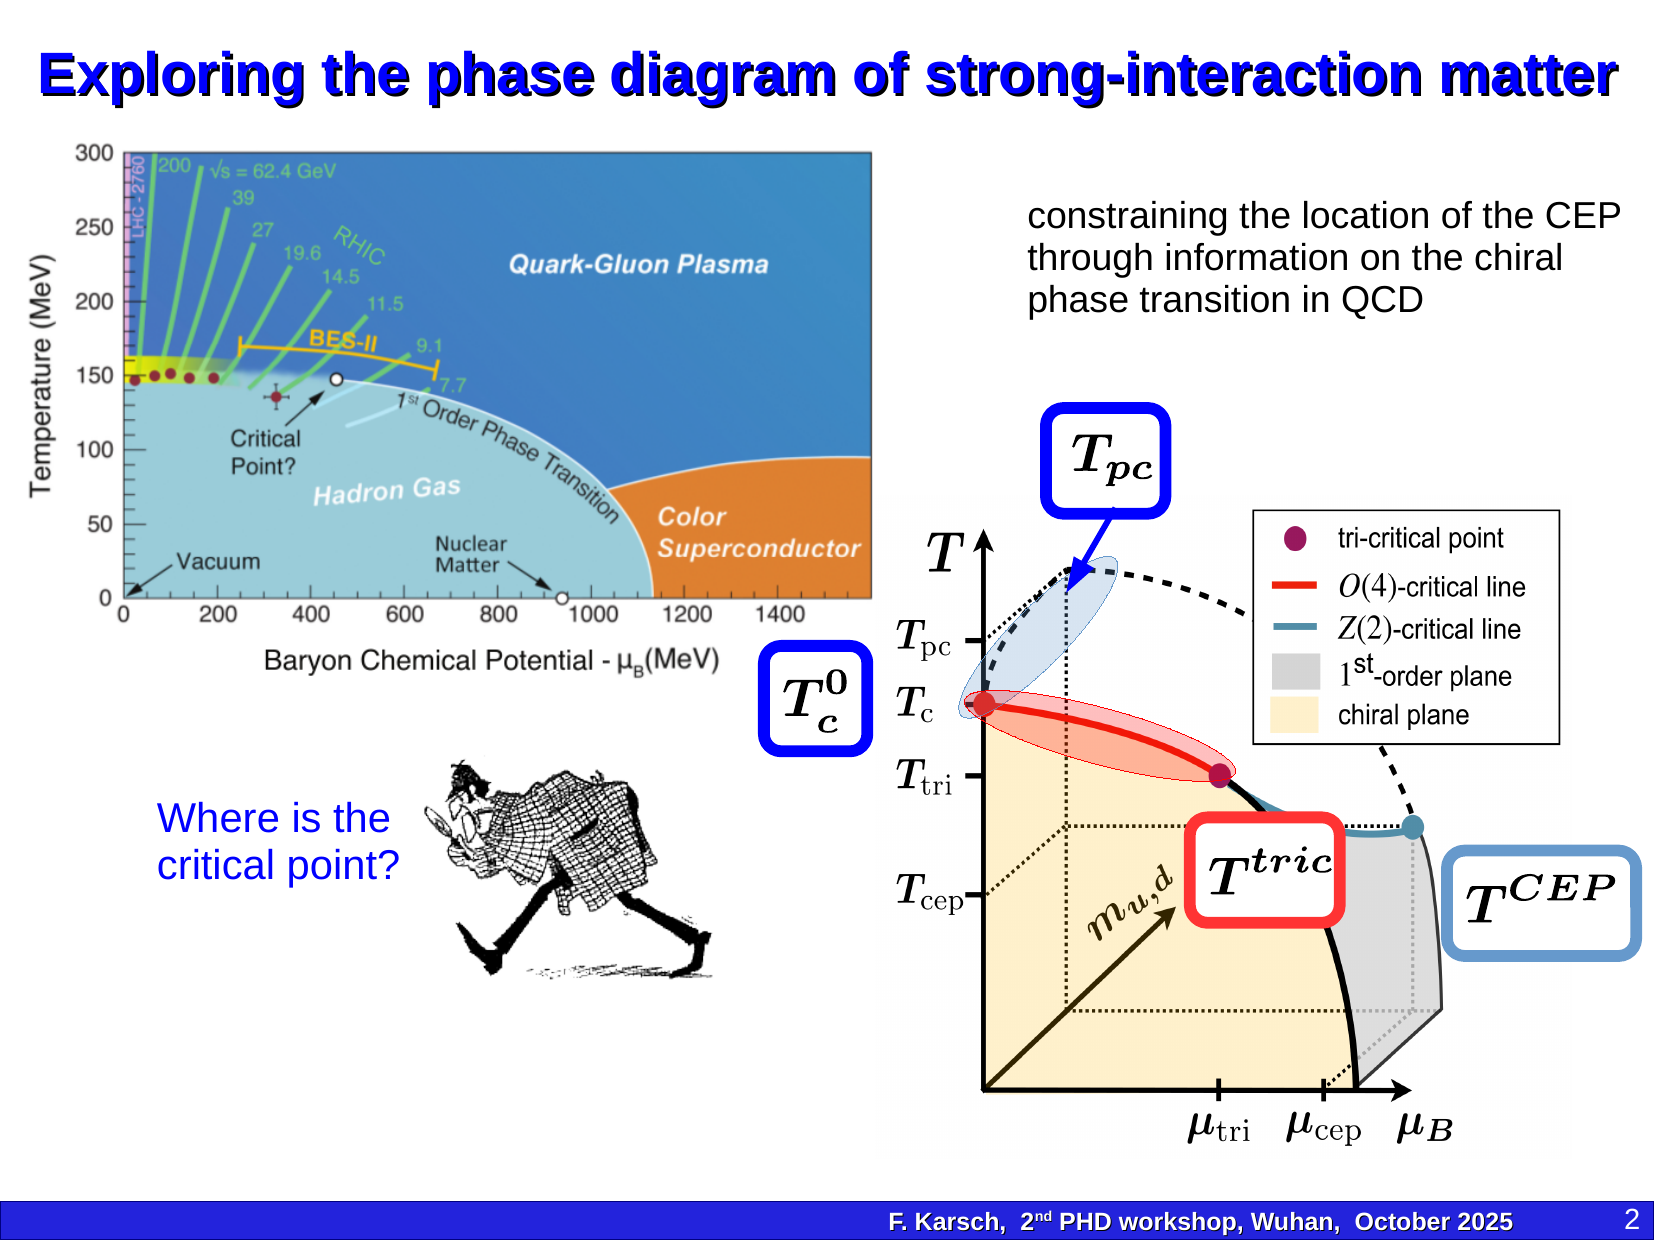

Exploring the phase diagram of strong-interaction matter
constraining the location of the CEP
through information on the chiral
phase transition in QCD
Where is the
critical point?
2